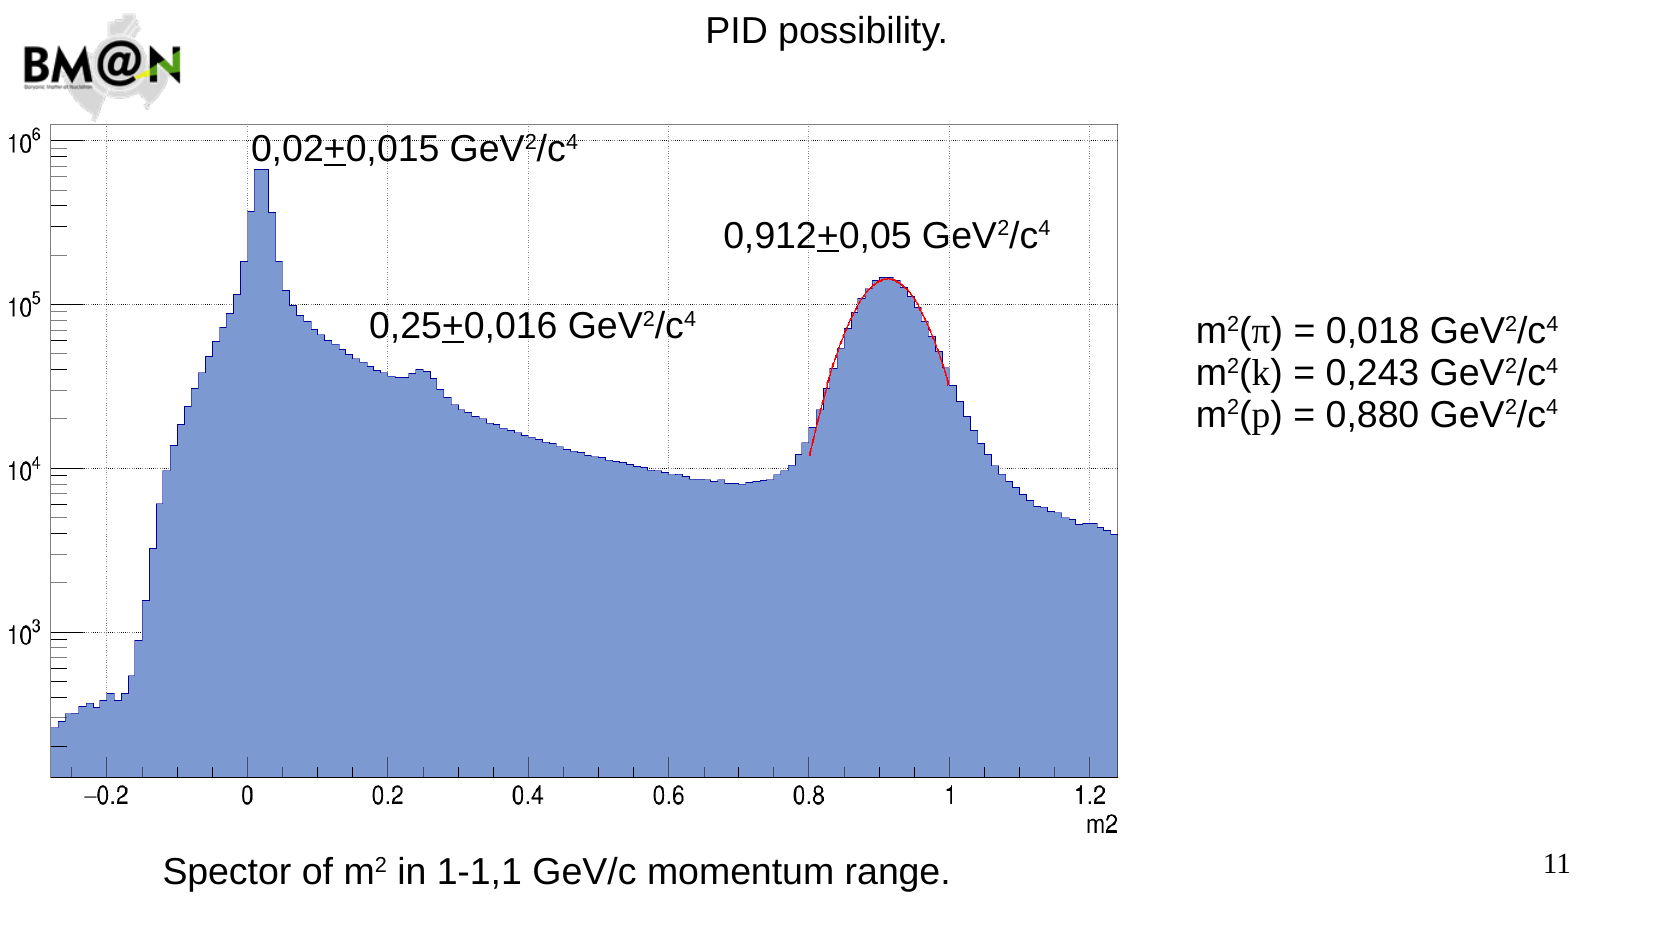

PID possibility.
0,02+0,015 GeV2/c4
0,912+0,05 GeV2/c4
0,25+0,016 GeV2/c4
m2(π) = 0,018 GeV2/c4
m2(k) = 0,243 GeV2/c4
m2(p) = 0,880 GeV2/c4
Spector of m2 in 1-1,1 GeV/c momentum range.
11